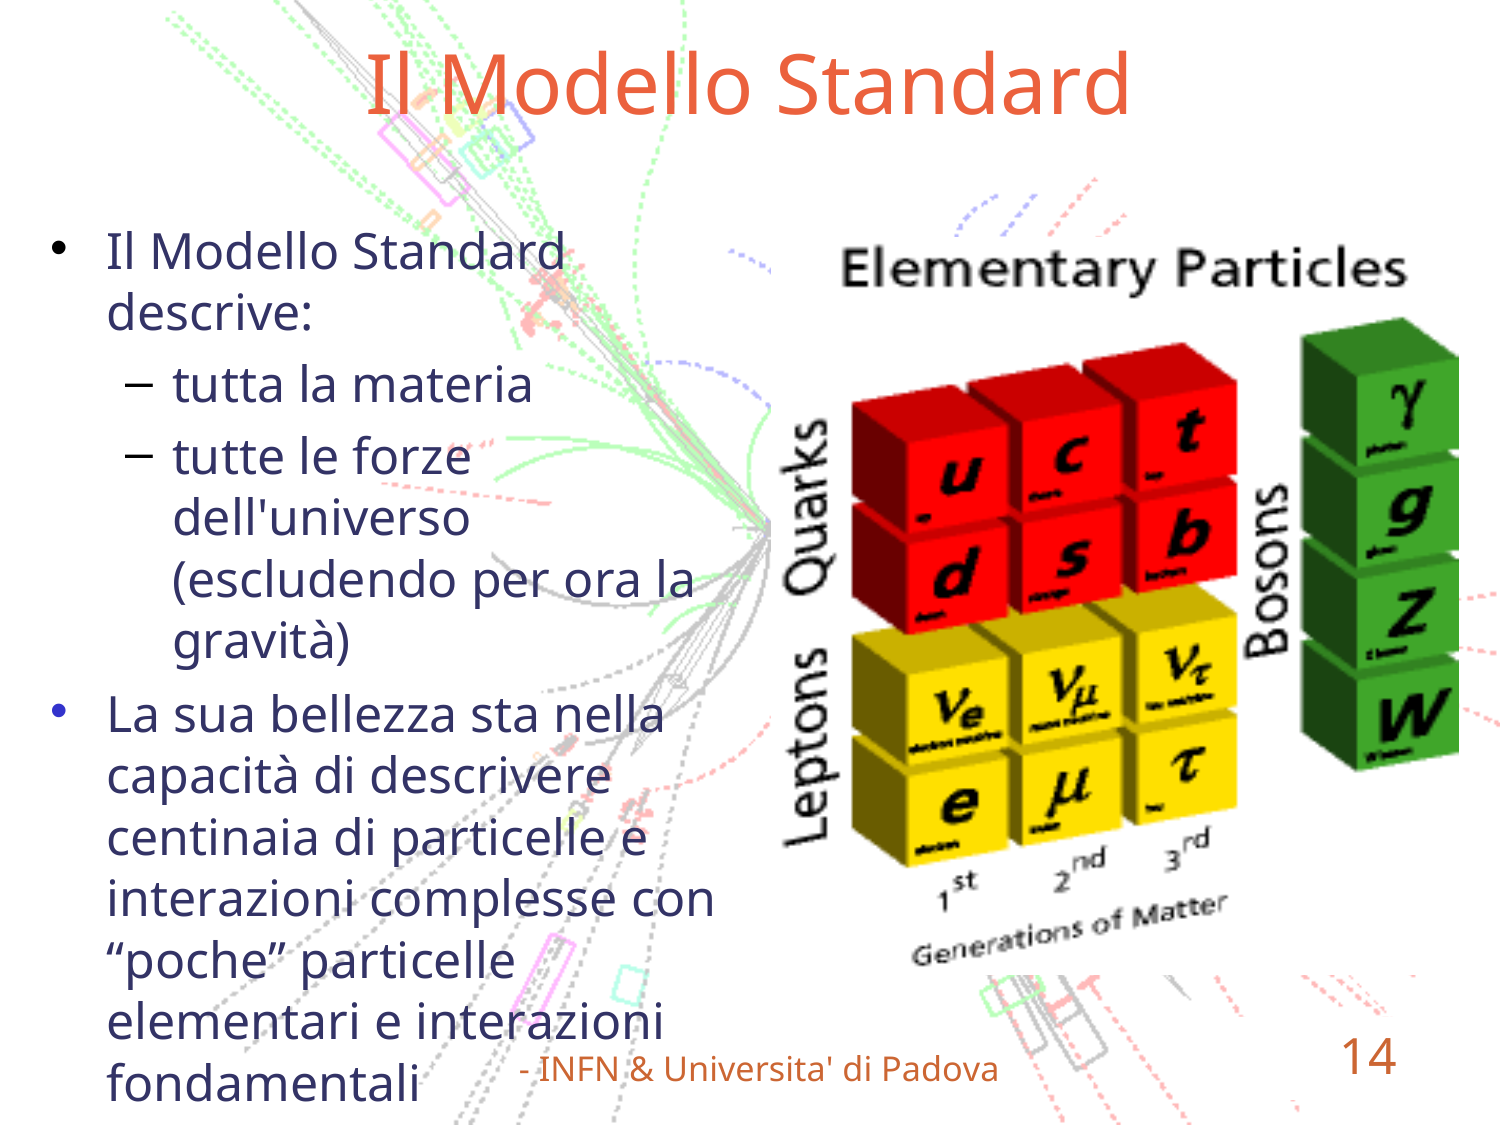

# Il Modello Standard
Il Modello Standard descrive:
tutta la materia
tutte le forze dell'universo (escludendo per ora la gravità)
La sua bellezza sta nella capacità di descrivere centinaia di particelle e interazioni complesse con “poche” particelle elementari e interazioni fondamentali